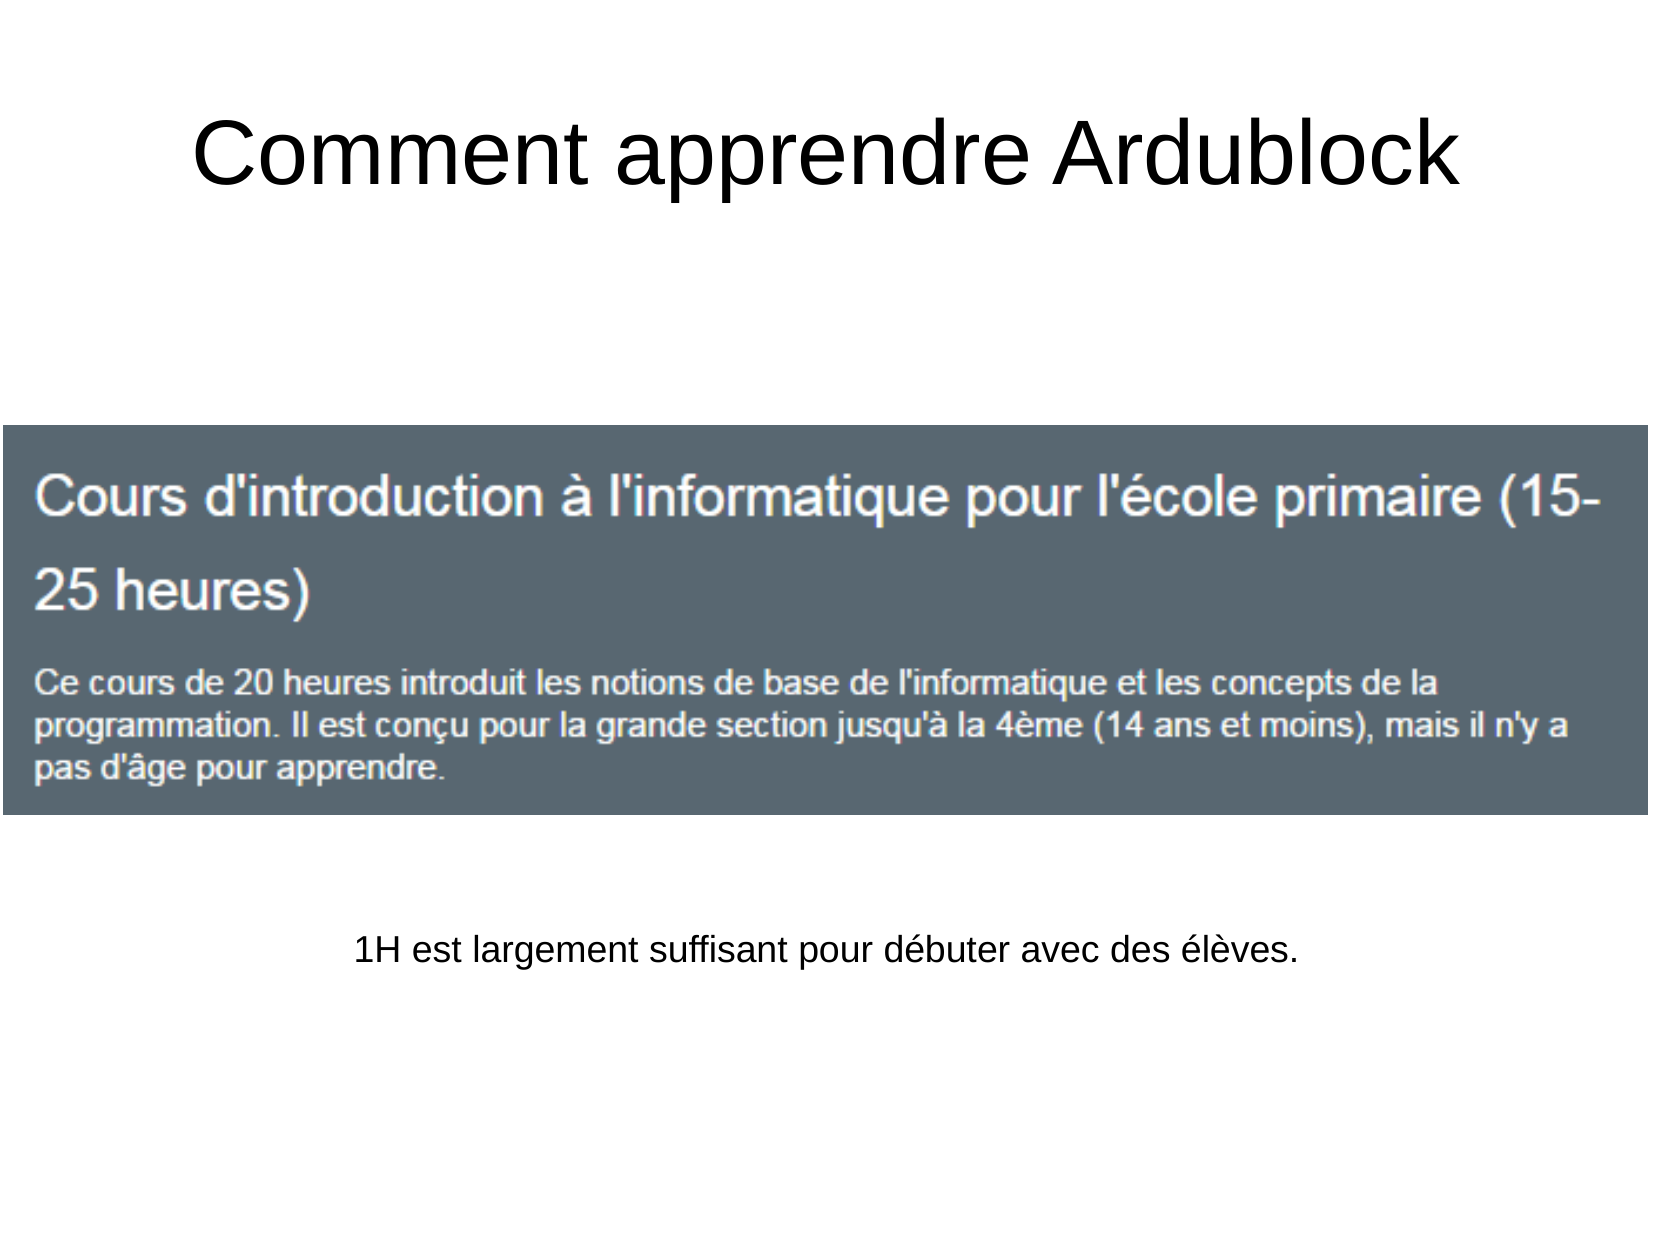

# Comment apprendre Ardublock
1H est largement suffisant pour débuter avec des élèves.